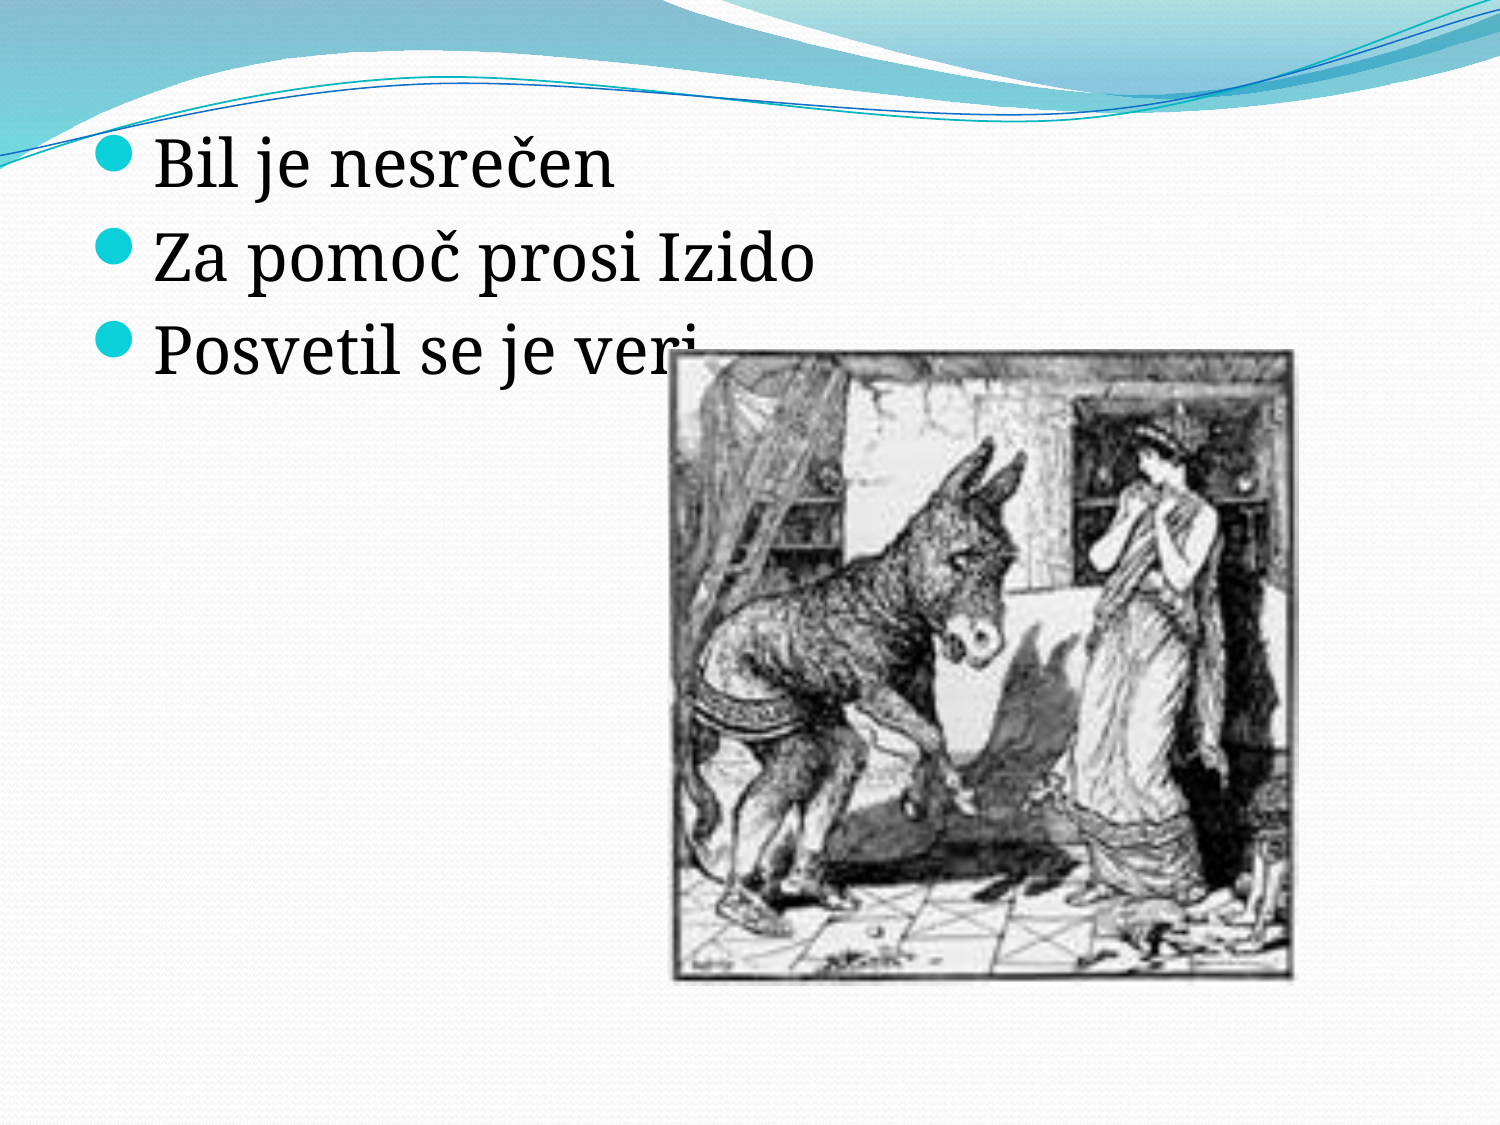

# Bil je nesrečen
Za pomoč prosi Izido
Posvetil se je veri